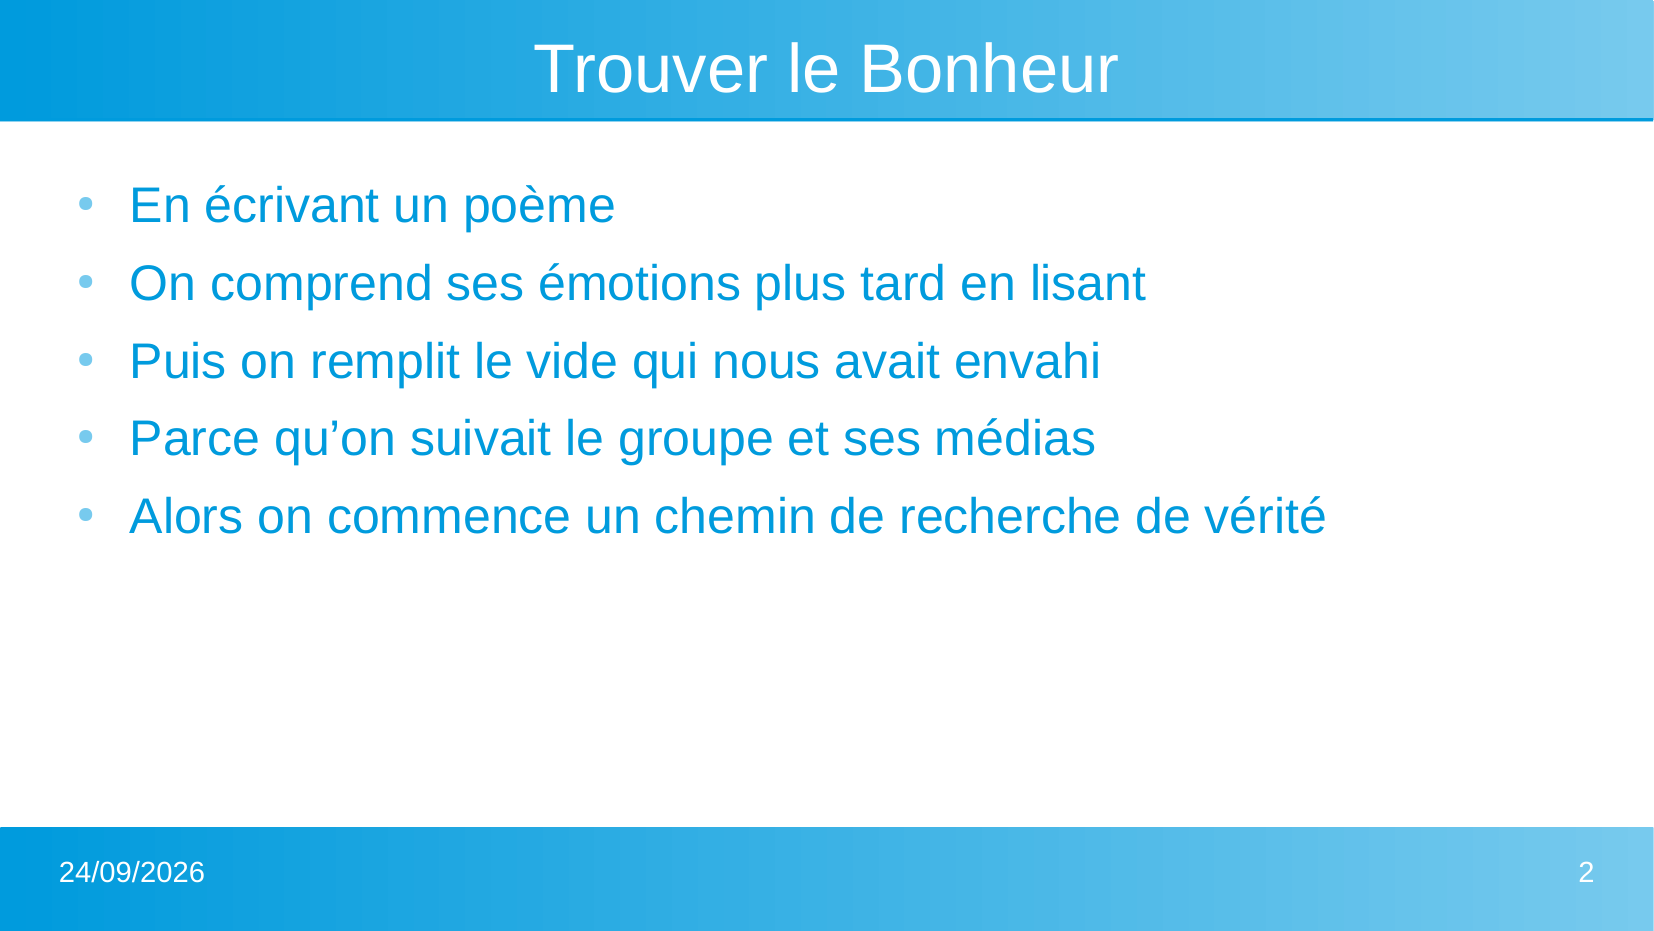

# Trouver le Bonheur
En écrivant un poème
On comprend ses émotions plus tard en lisant
Puis on remplit le vide qui nous avait envahi
Parce qu’on suivait le groupe et ses médias
Alors on commence un chemin de recherche de vérité
2